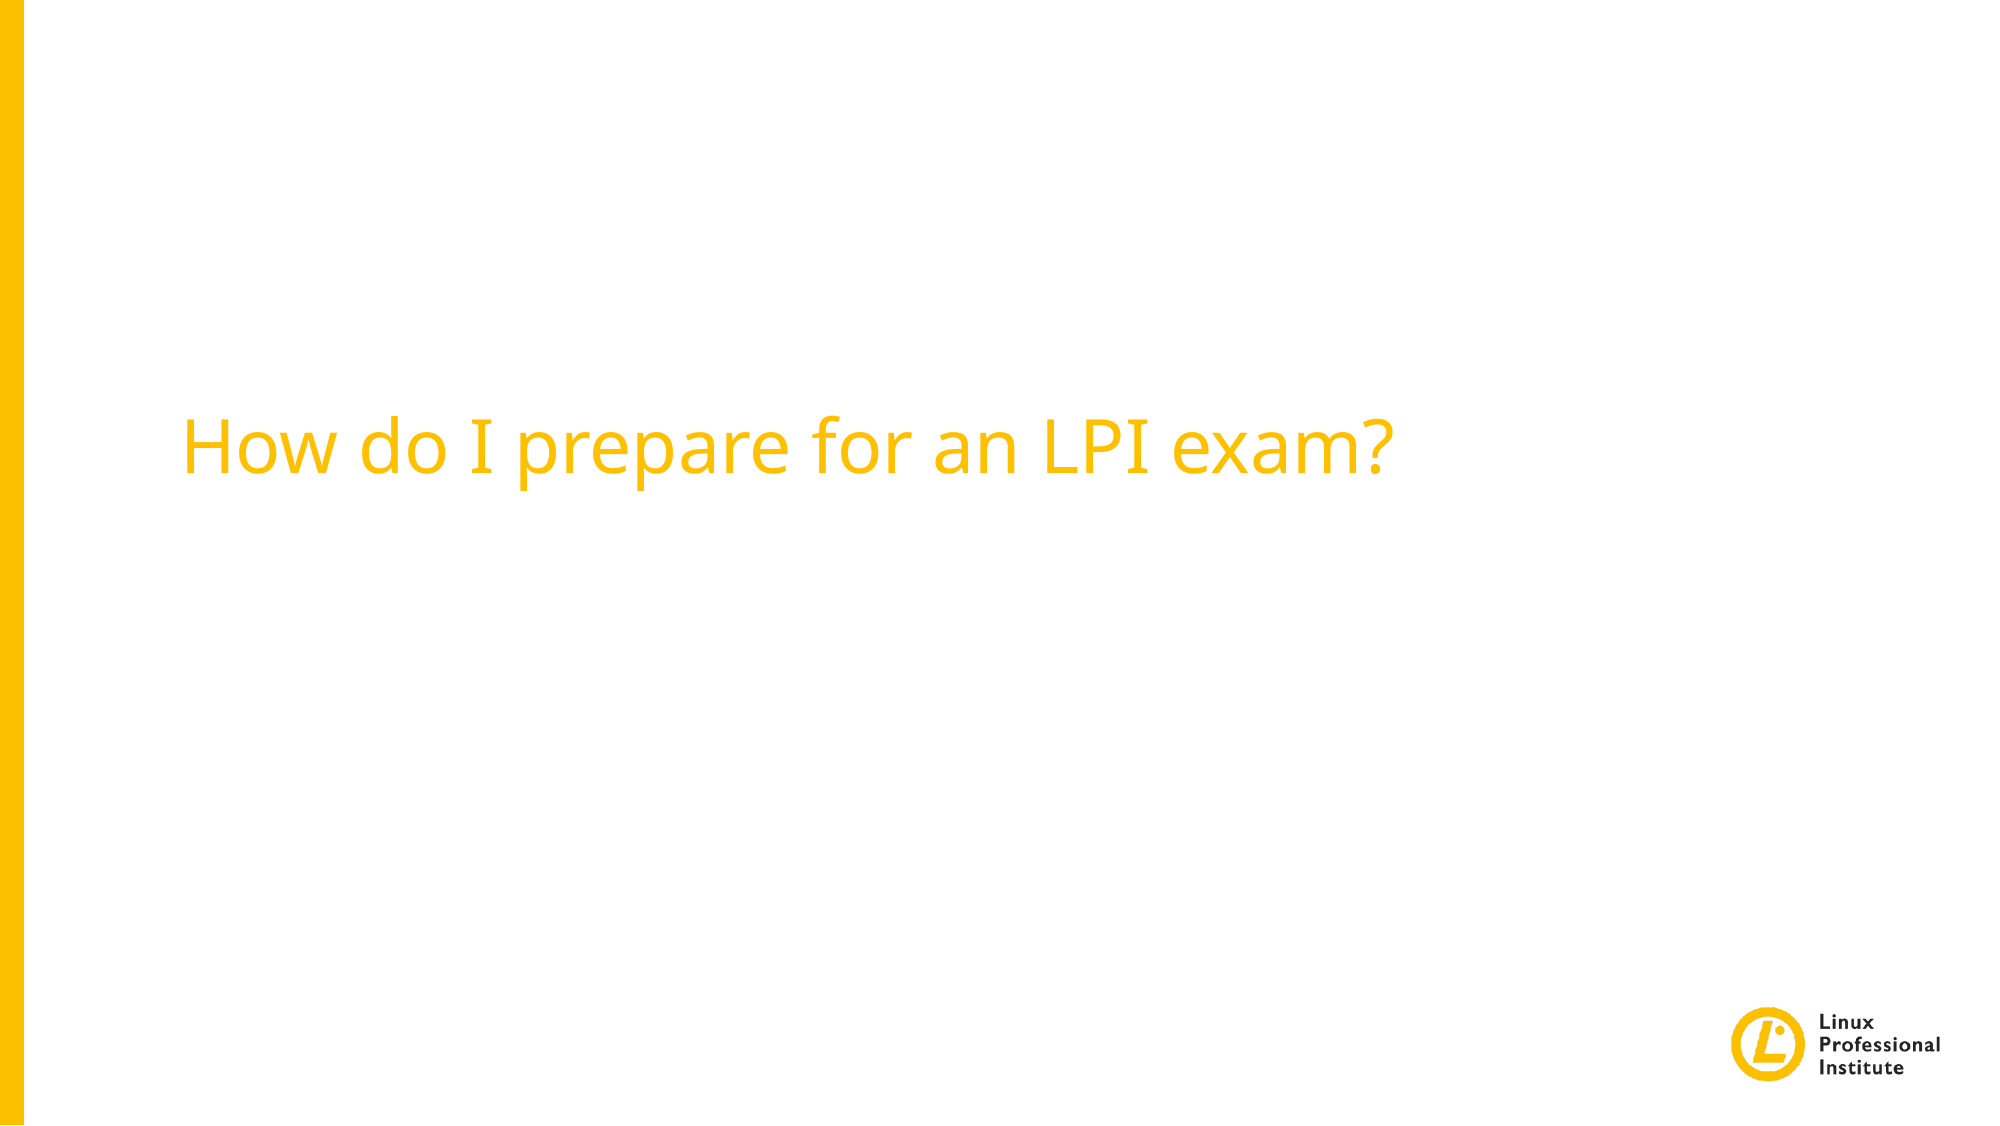

How do I prepare for an LPI exam?